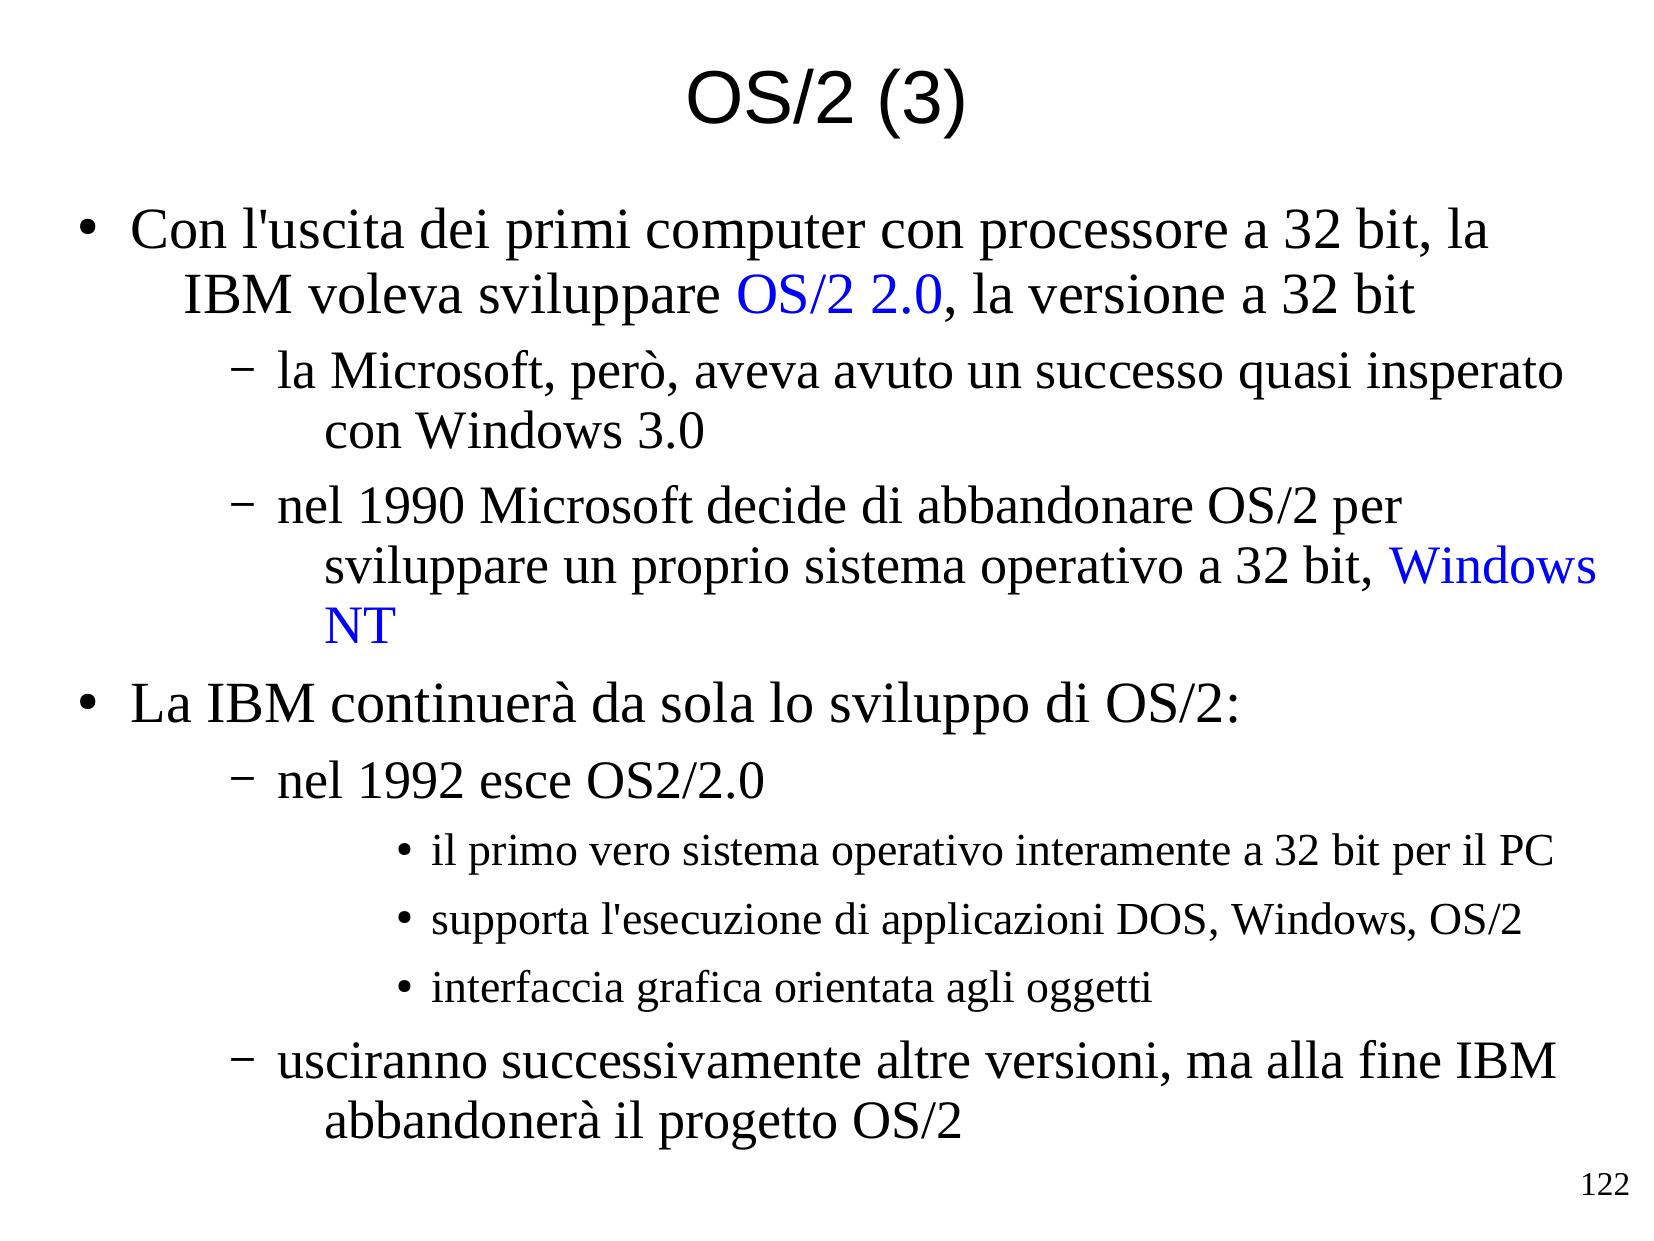

# OS/2 (3)
Con l'uscita dei primi computer con processore a 32 bit, la IBM voleva sviluppare OS/2 2.0, la versione a 32 bit
la Microsoft, però, aveva avuto un successo quasi insperato con Windows 3.0
nel 1990 Microsoft decide di abbandonare OS/2 per sviluppare un proprio sistema operativo a 32 bit, Windows NT
La IBM continuerà da sola lo sviluppo di OS/2:
nel 1992 esce OS2/2.0
il primo vero sistema operativo interamente a 32 bit per il PC
supporta l'esecuzione di applicazioni DOS, Windows, OS/2
interfaccia grafica orientata agli oggetti
usciranno successivamente altre versioni, ma alla fine IBM abbandonerà il progetto OS/2